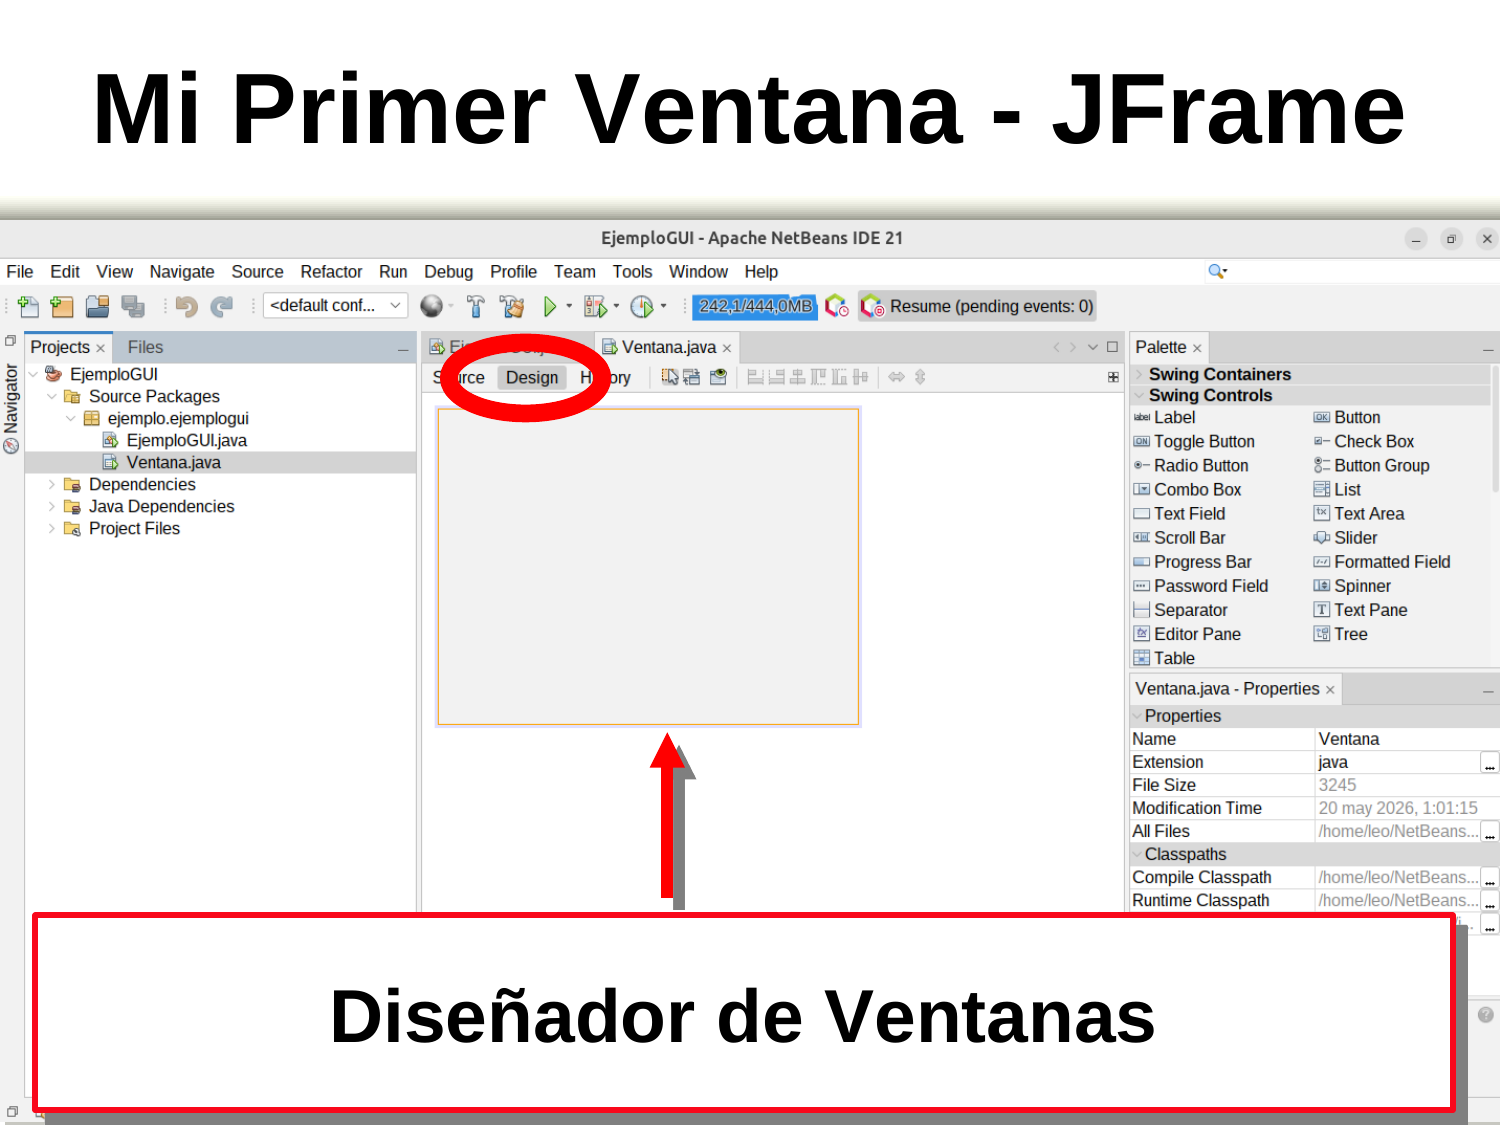

# Mi Primer Ventana - JFrame
Diseñador de Ventanas